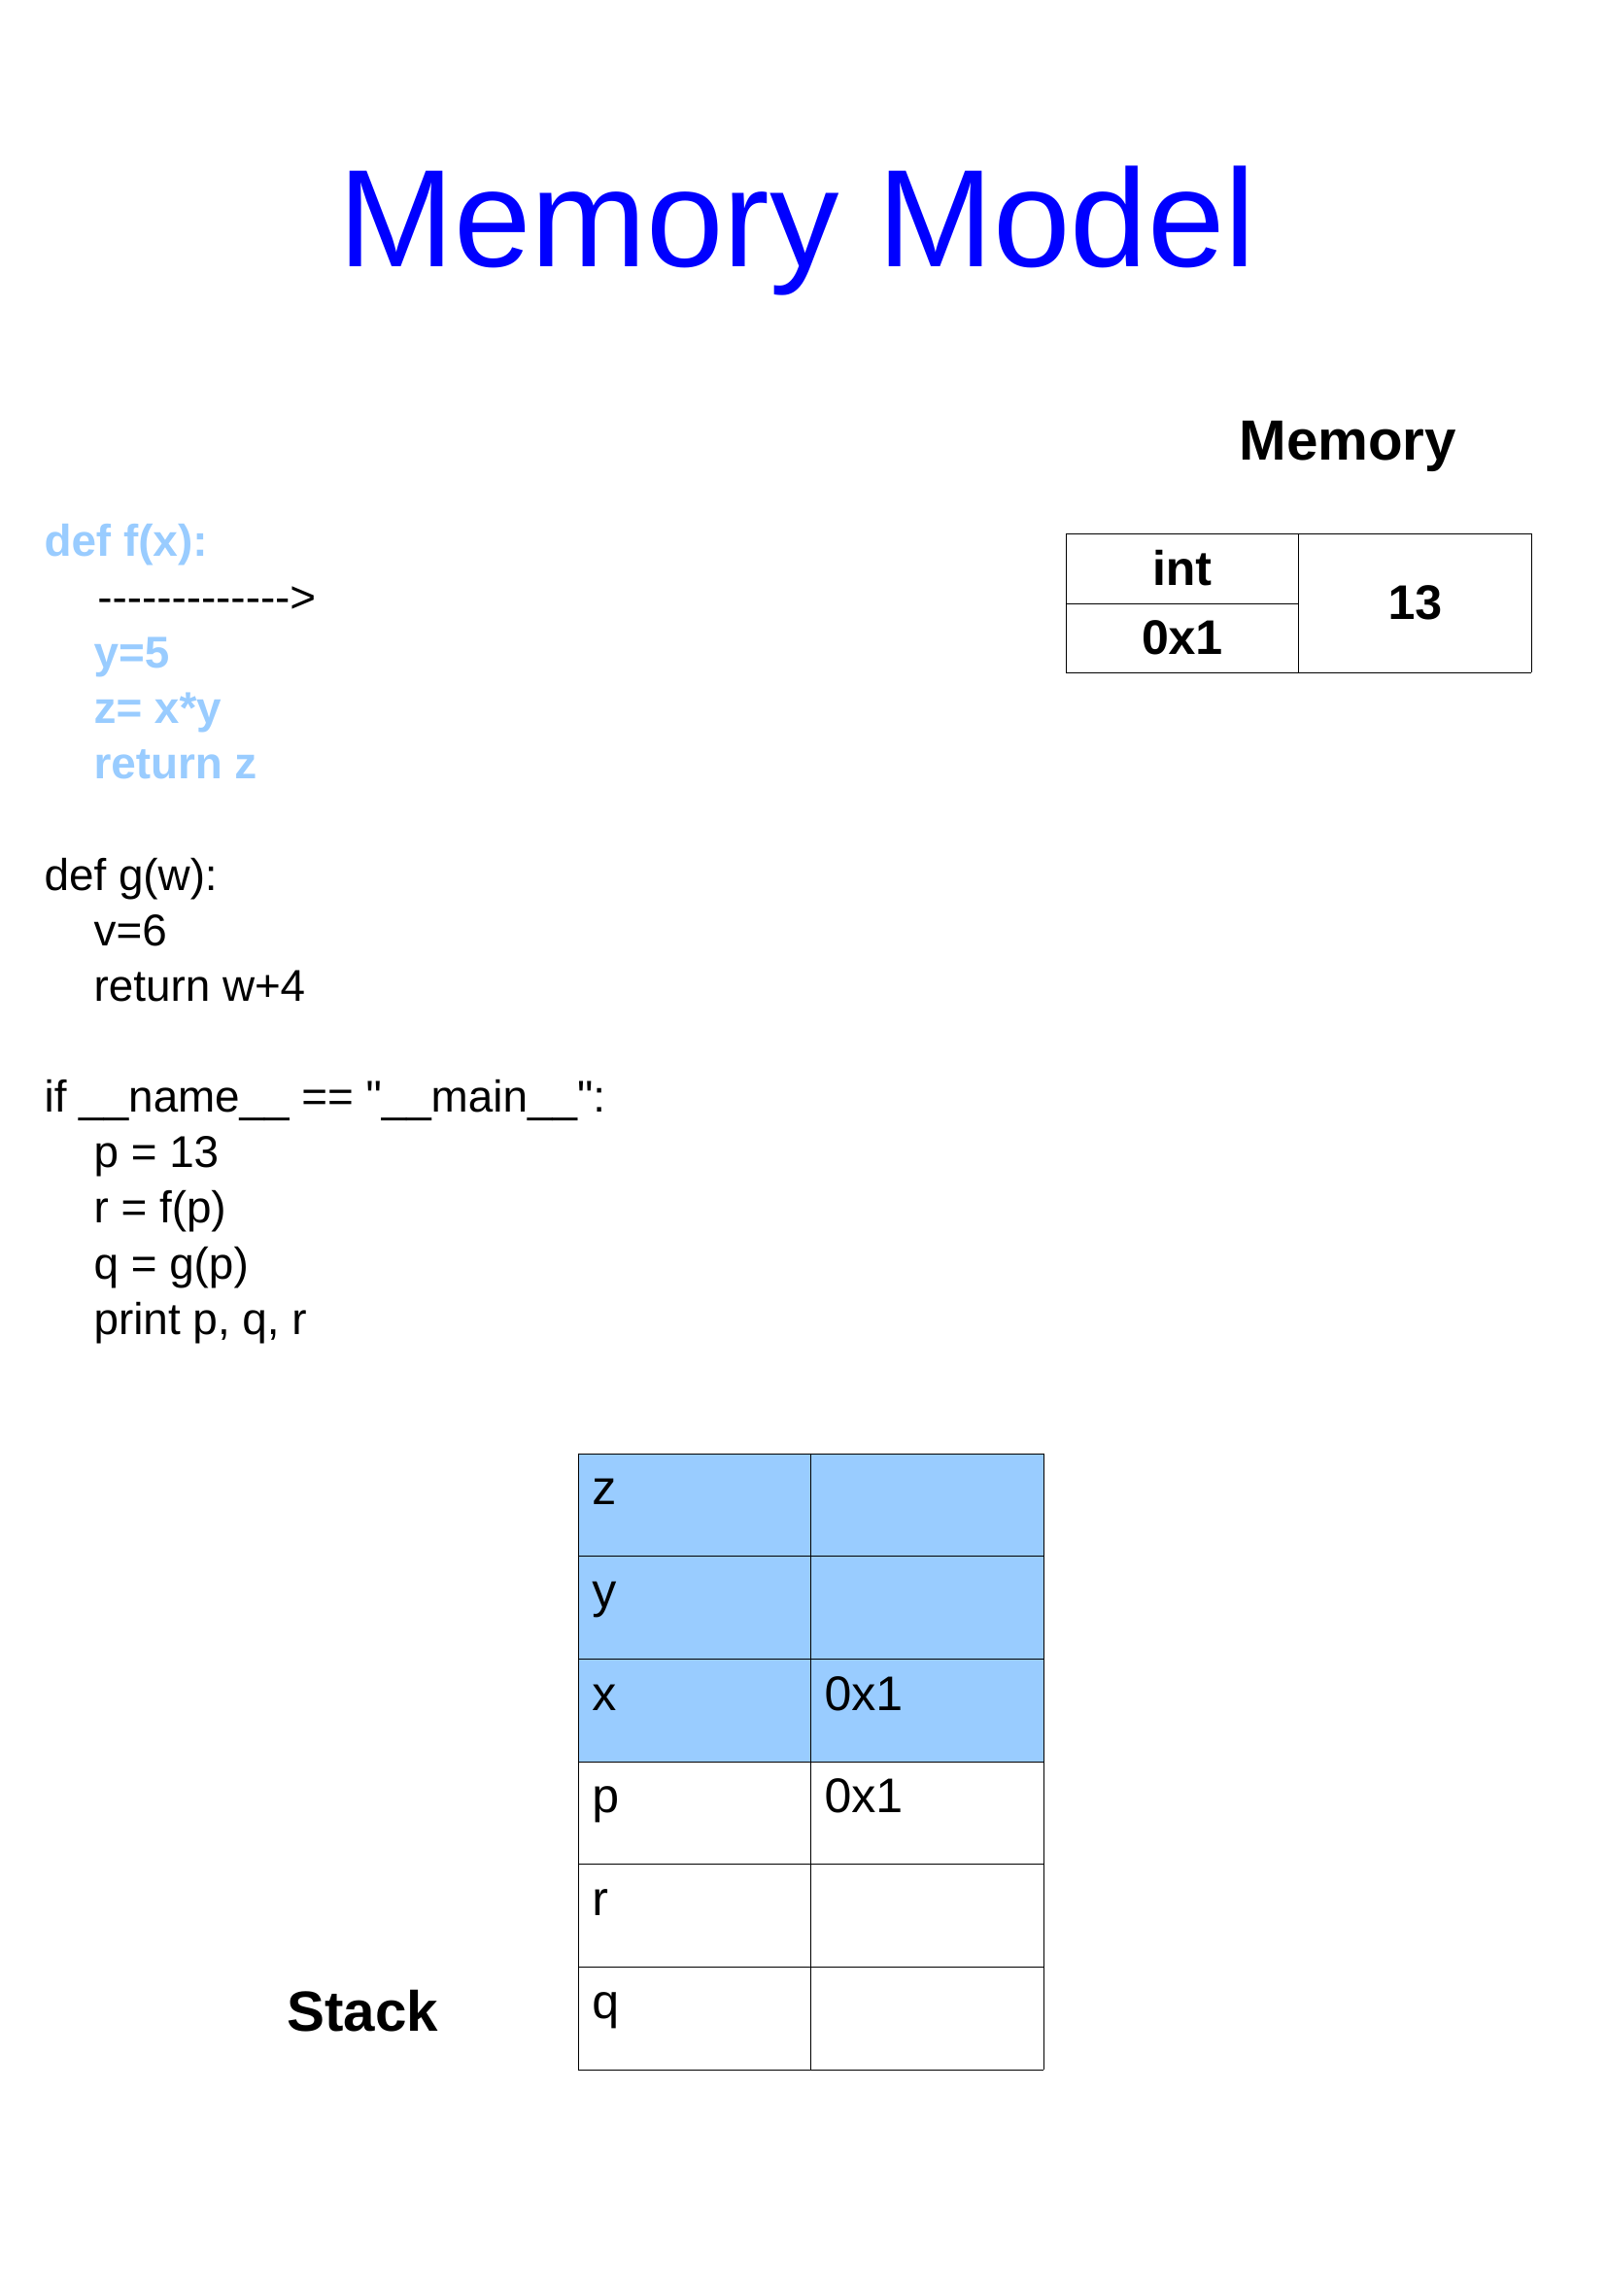

# Memory Model
Memory
def f(x):
------------->
 y=5
 z= x*y
 return z
def g(w):
 v=6
 return w+4
if __name__ == "__main__":
 p = 13
 r = f(p)
 q = g(p)
 print p, q, r
| int | 13 |
| --- | --- |
| 0x1 | |
| z | |
| --- | --- |
| y | |
| x | 0x1 |
| p | 0x1 |
| r | |
| q | |
Stack